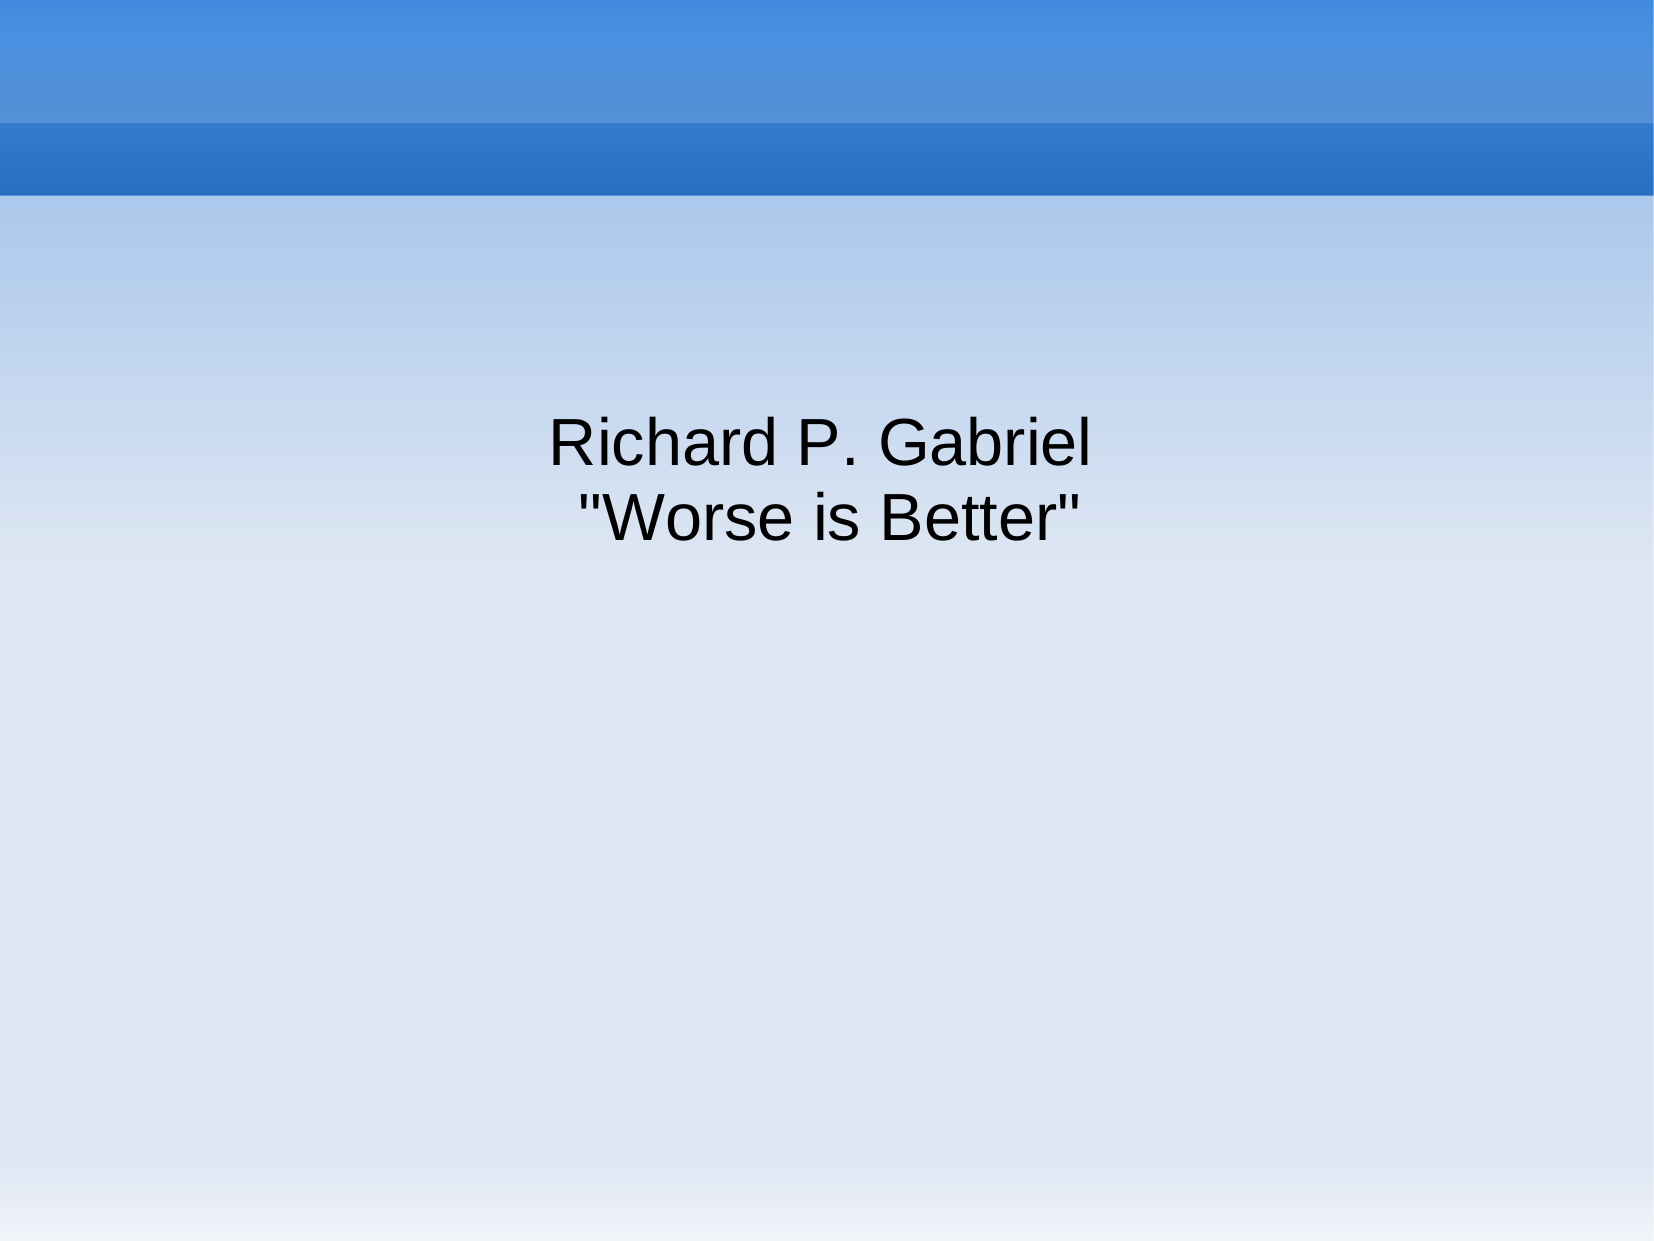

# Richard P. Gabriel
 "Worse is Better"